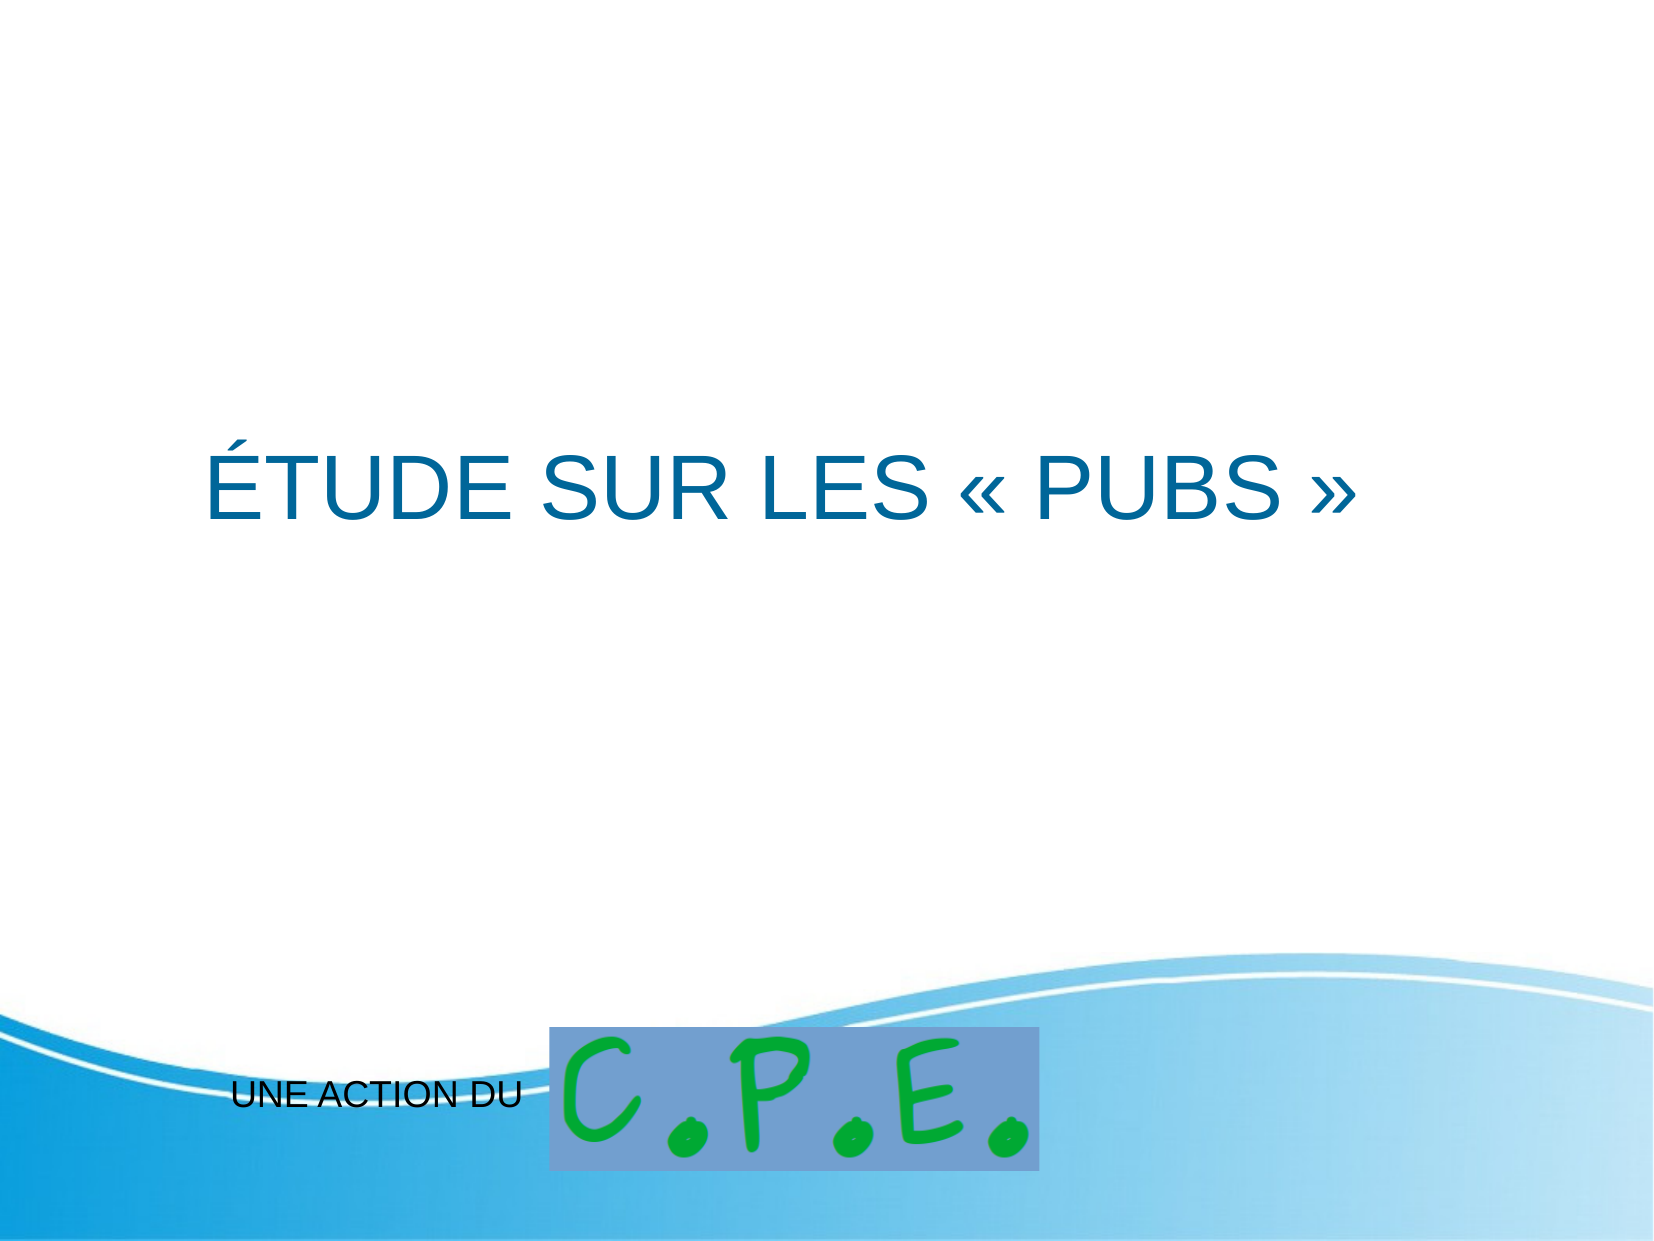

# ÉTUDE SUR LES « PUBS »
 UNE ACTION DU